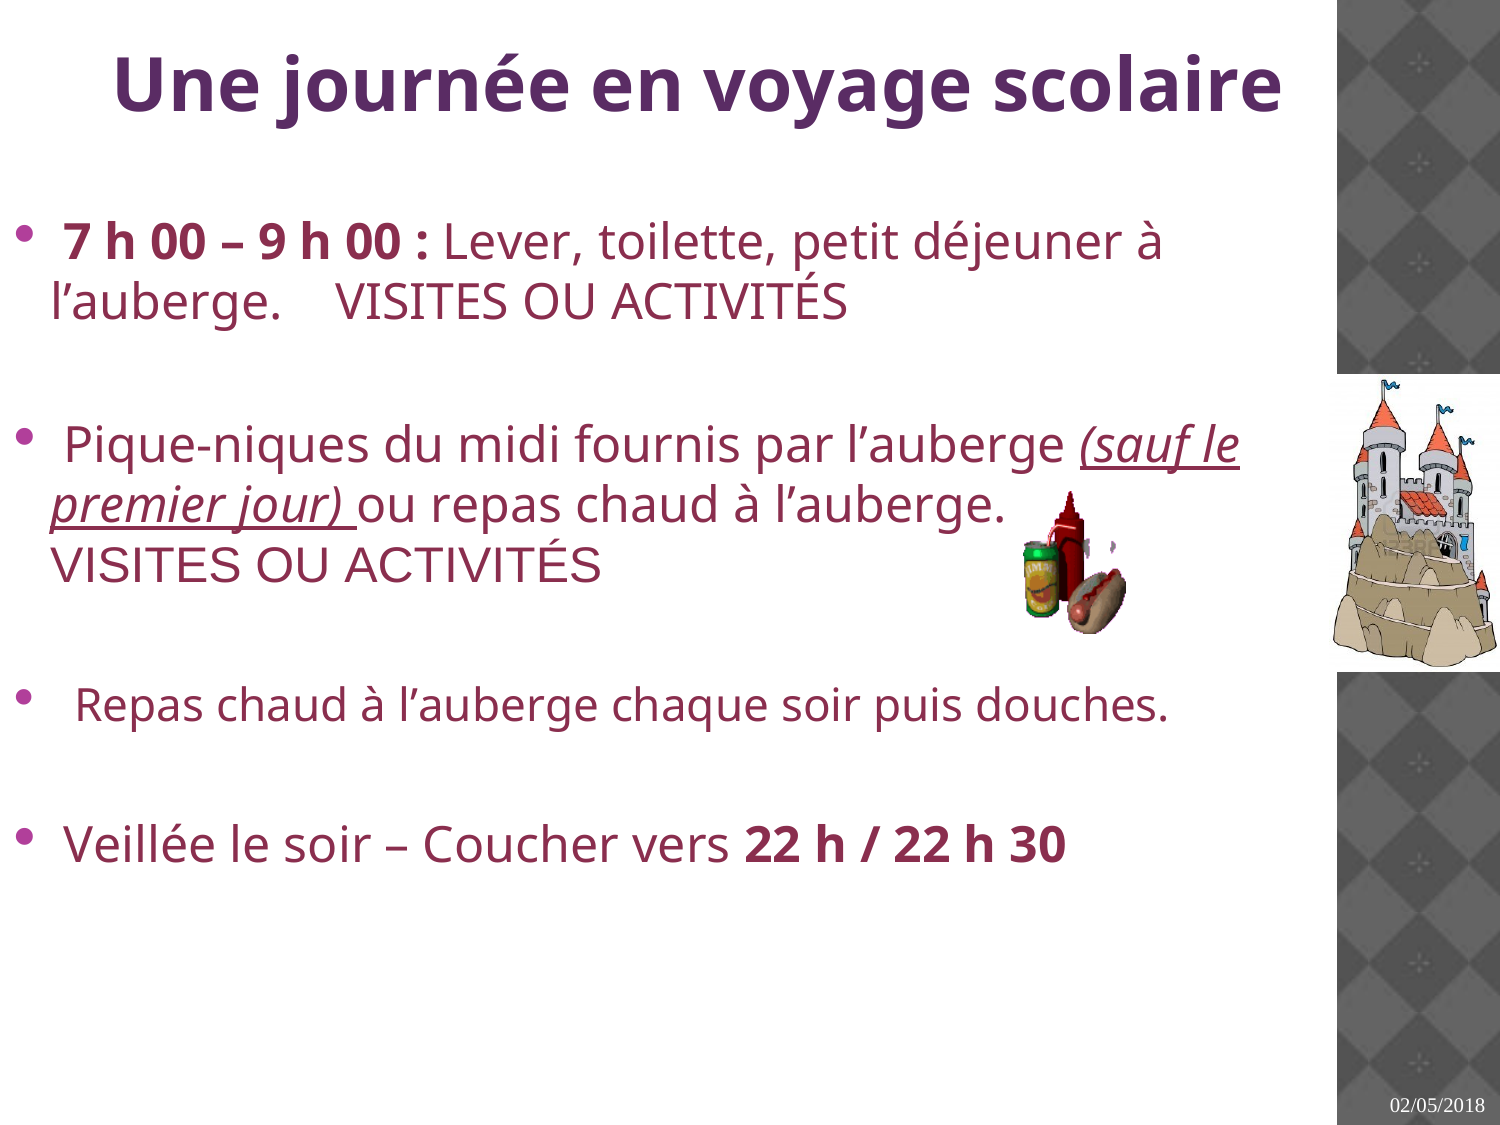

Une journée en voyage scolaire
 7 h 00 – 9 h 00 : Lever, toilette, petit déjeuner à l’auberge. VISITES OU ACTIVITÉS
 Pique-niques du midi fournis par l’auberge (sauf le premier jour) ou repas chaud à l’auberge. VISITES OU ACTIVITÉS
 Repas chaud à l’auberge chaque soir puis douches.
 Veillée le soir – Coucher vers 22 h / 22 h 30
02/05/2018